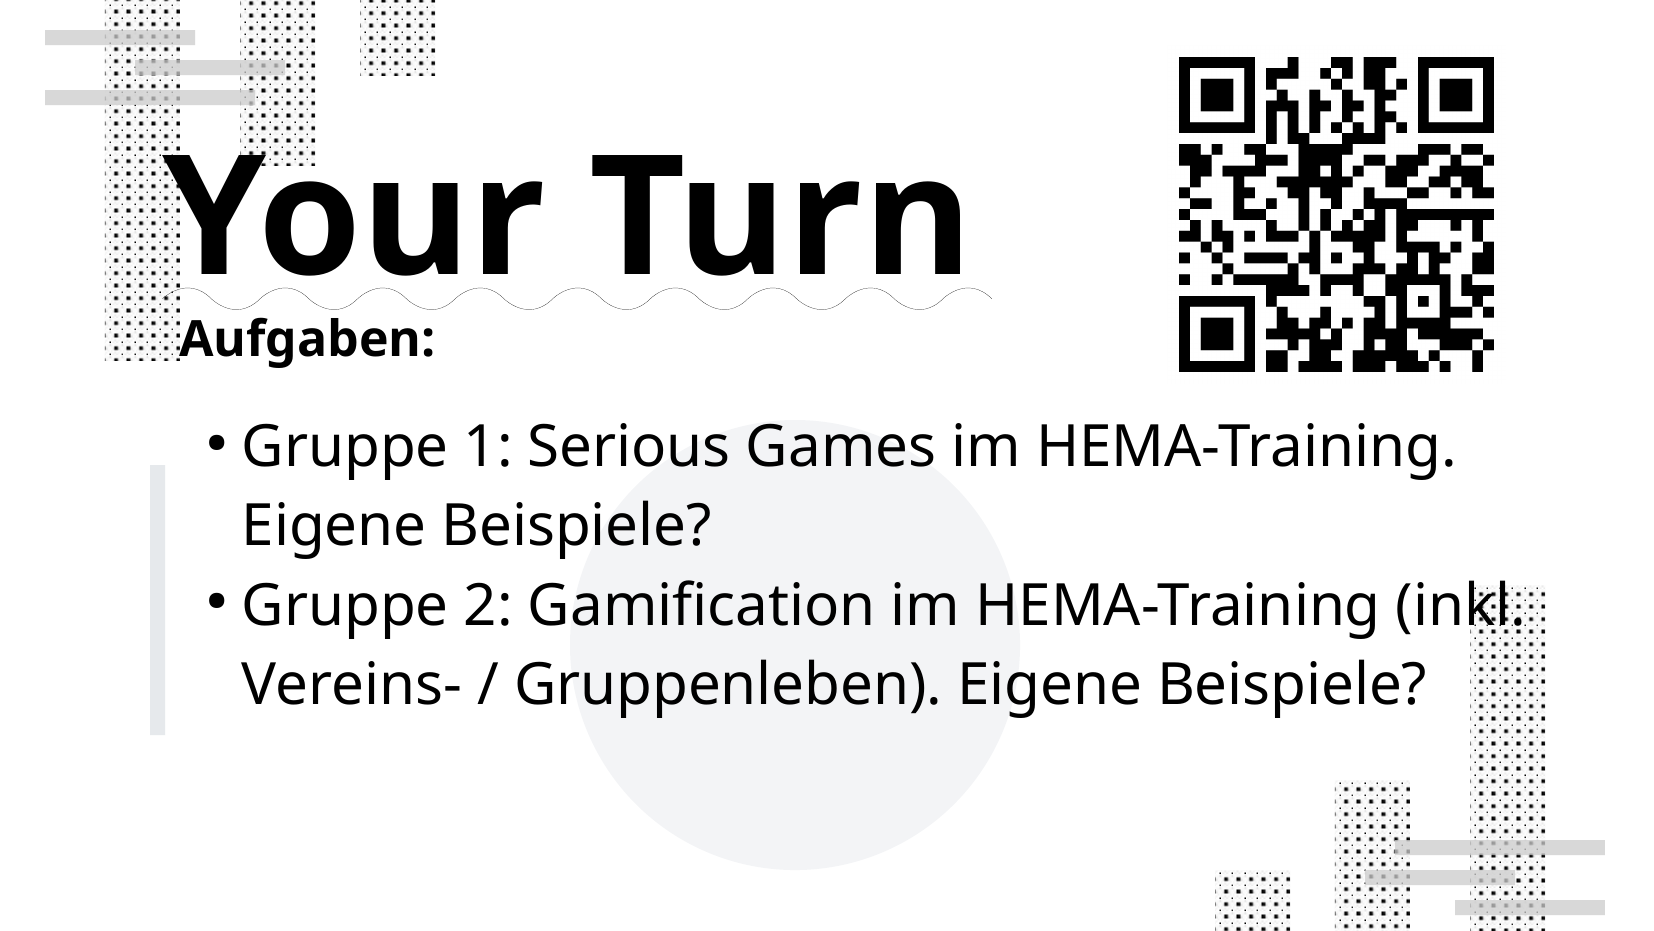

Your Turn
Aufgaben:
Gruppe 1: Serious Games im HEMA-Training. Eigene Beispiele?
Gruppe 2: Gamification im HEMA-Training (inkl. Vereins- / Gruppenleben). Eigene Beispiele?